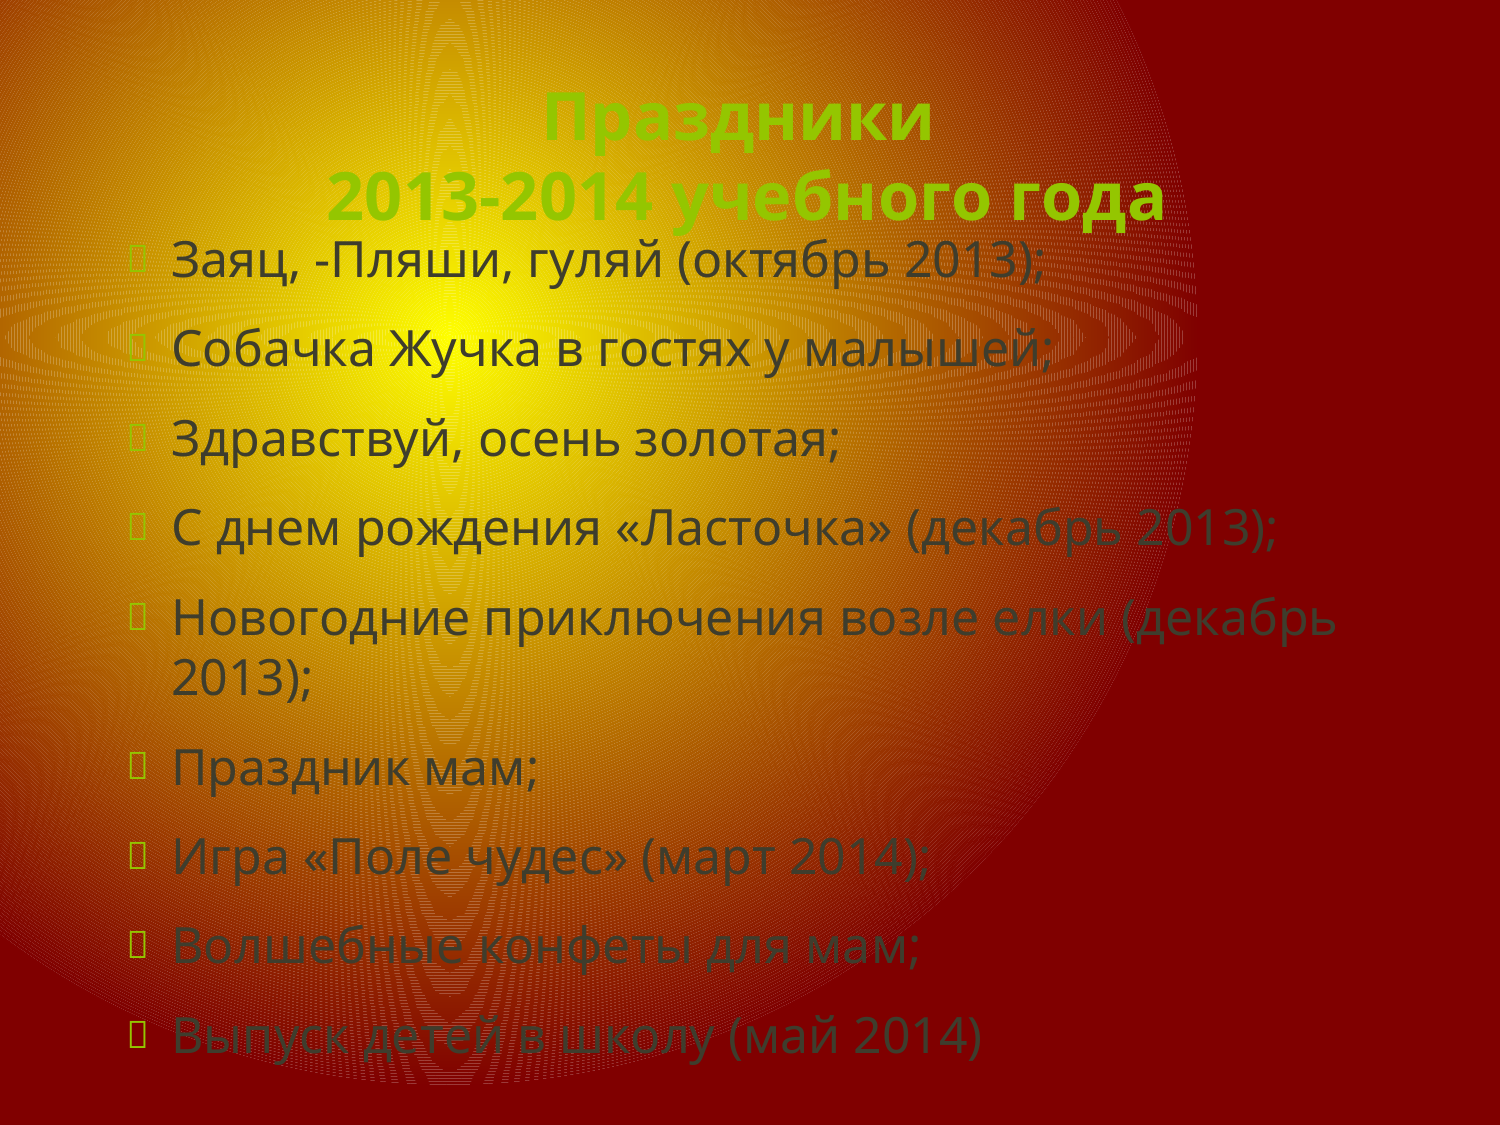

# Праздники 2013-2014 учебного года
Заяц, -Пляши, гуляй (октябрь 2013);
Собачка Жучка в гостях у малышей;
Здравствуй, осень золотая;
С днем рождения «Ласточка» (декабрь 2013);
Новогодние приключения возле елки (декабрь 2013);
Праздник мам;
Игра «Поле чудес» (март 2014);
Волшебные конфеты для мам;
Выпуск детей в школу (май 2014)